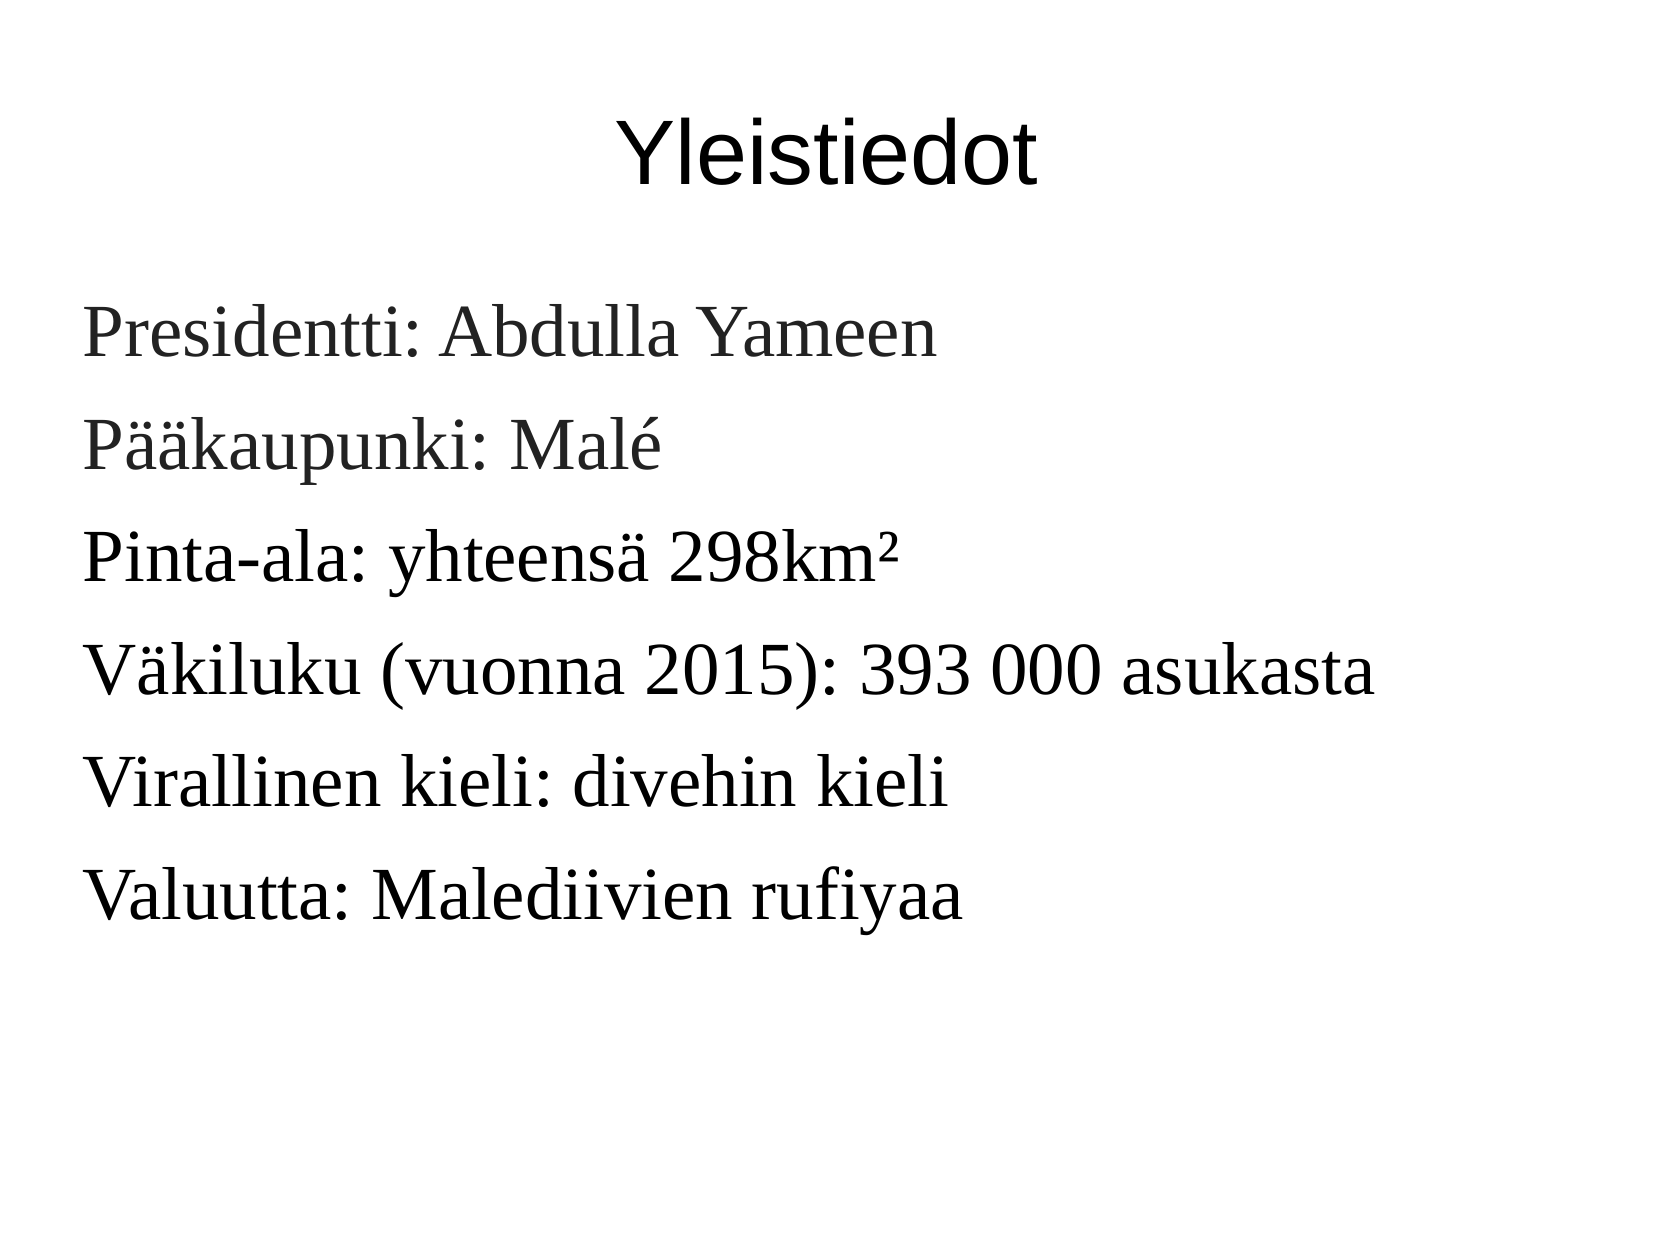

# Yleistiedot
Presidentti: Abdulla Yameen
Pääkaupunki: Malé
Pinta-ala: yhteensä 298km²
Väkiluku (vuonna 2015): 393 000 asukasta
Virallinen kieli: divehin kieli
Valuutta: Malediivien rufiyaa